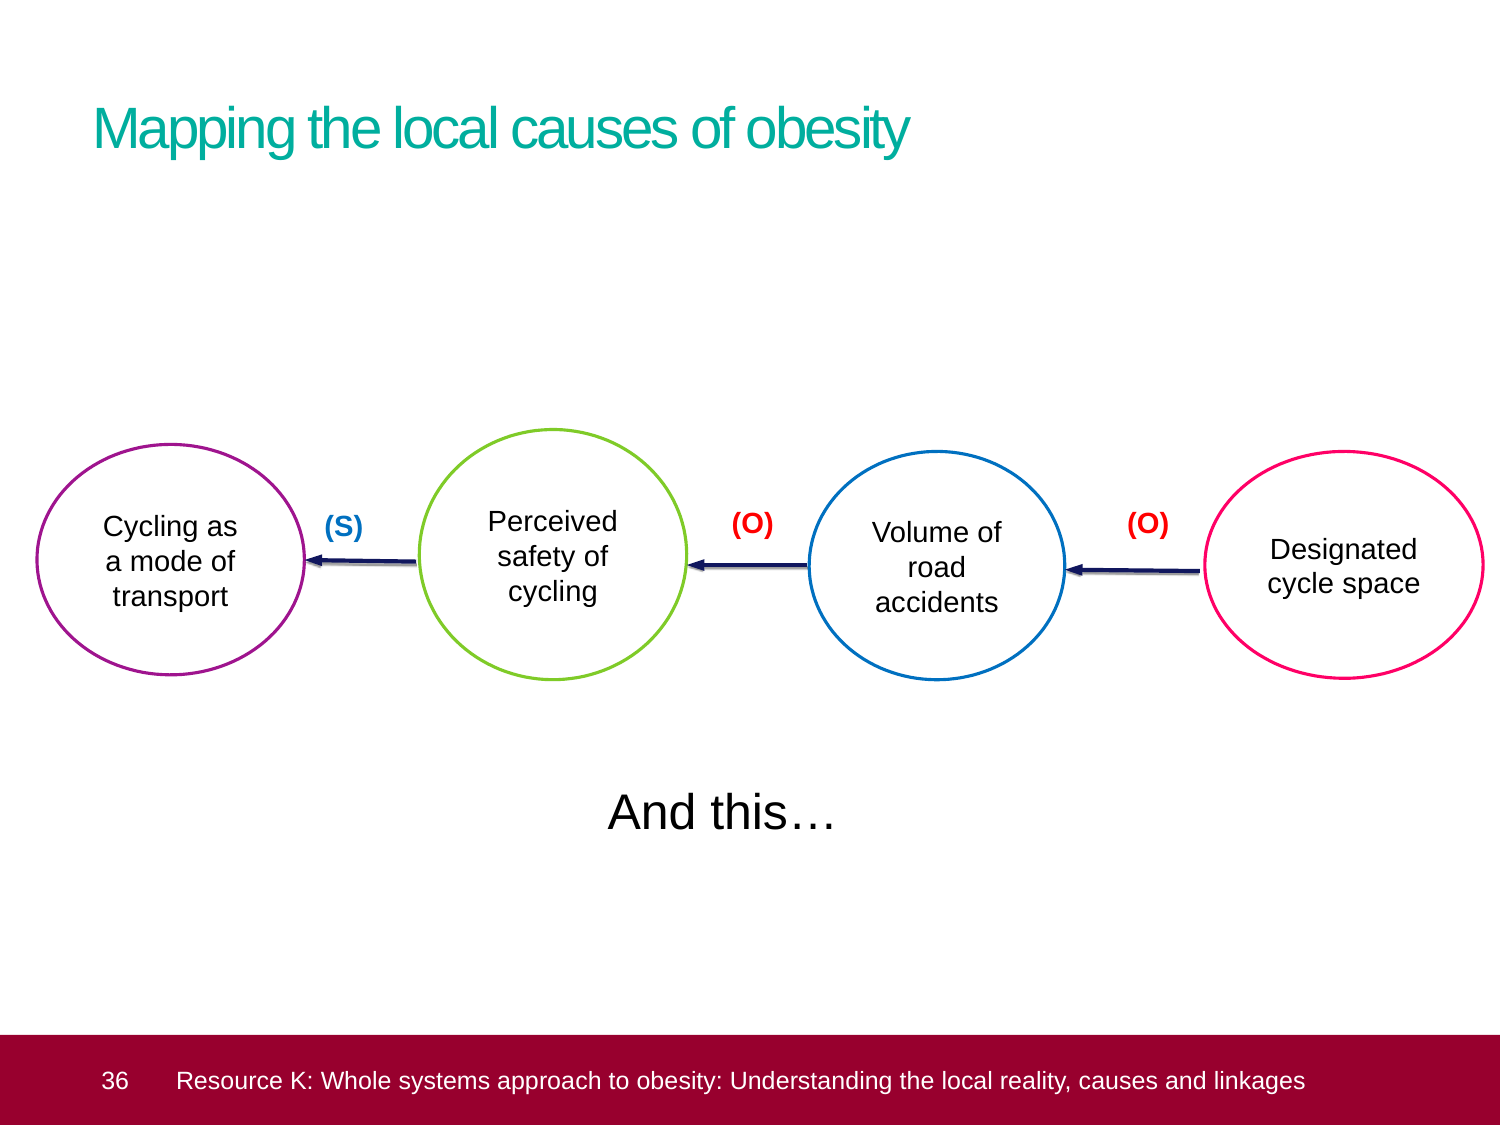

# Mapping the local causes of obesity
Perceived safety of cycling
Cycling as a mode of transport
Volume of road accidents
Designated cycle space
(S)
(O)
(O)
And this…
 35
Resource K: Whole systems approach to obesity: Understanding the local reality, causes and linkages